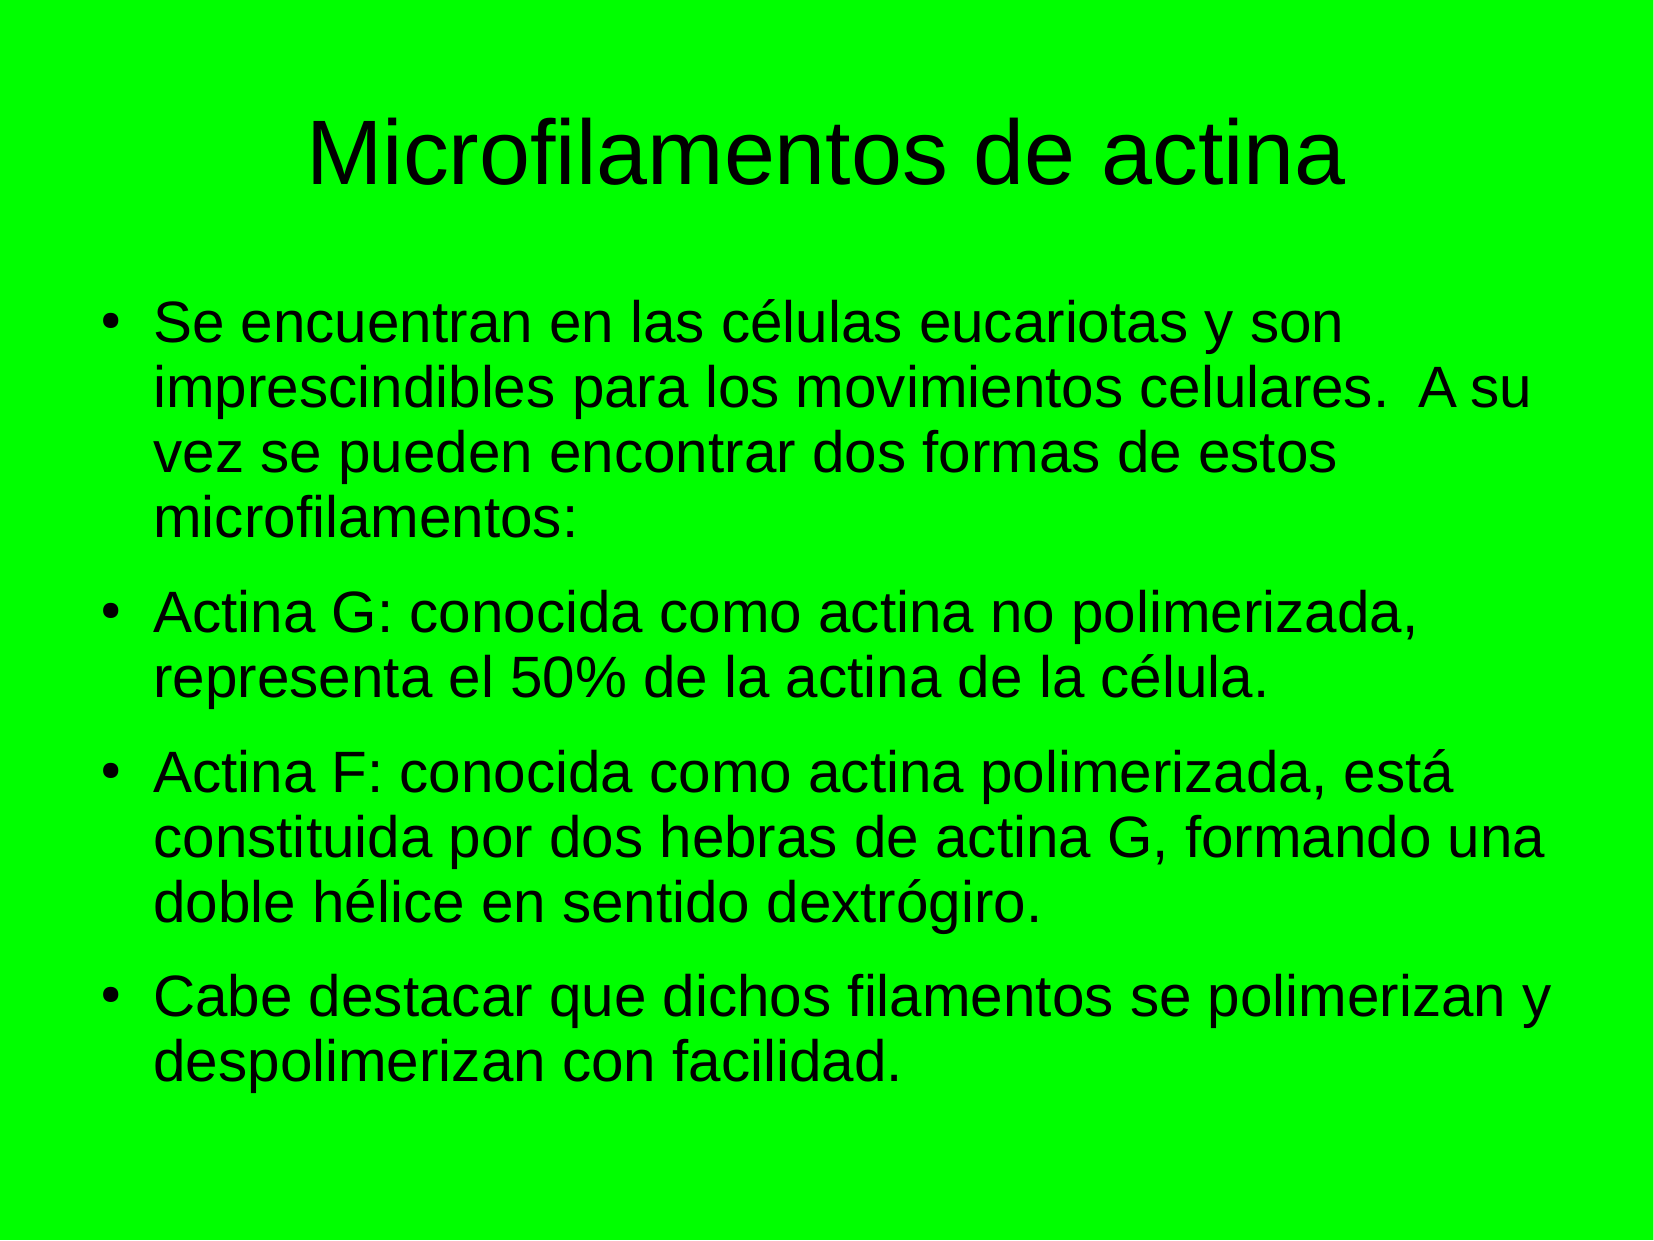

# Microfilamentos de actina
Se encuentran en las células eucariotas y son imprescindibles para los movimientos celulares. A su vez se pueden encontrar dos formas de estos microfilamentos:
Actina G: conocida como actina no polimerizada, representa el 50% de la actina de la célula.
Actina F: conocida como actina polimerizada, está constituida por dos hebras de actina G, formando una doble hélice en sentido dextrógiro.
Cabe destacar que dichos filamentos se polimerizan y despolimerizan con facilidad.